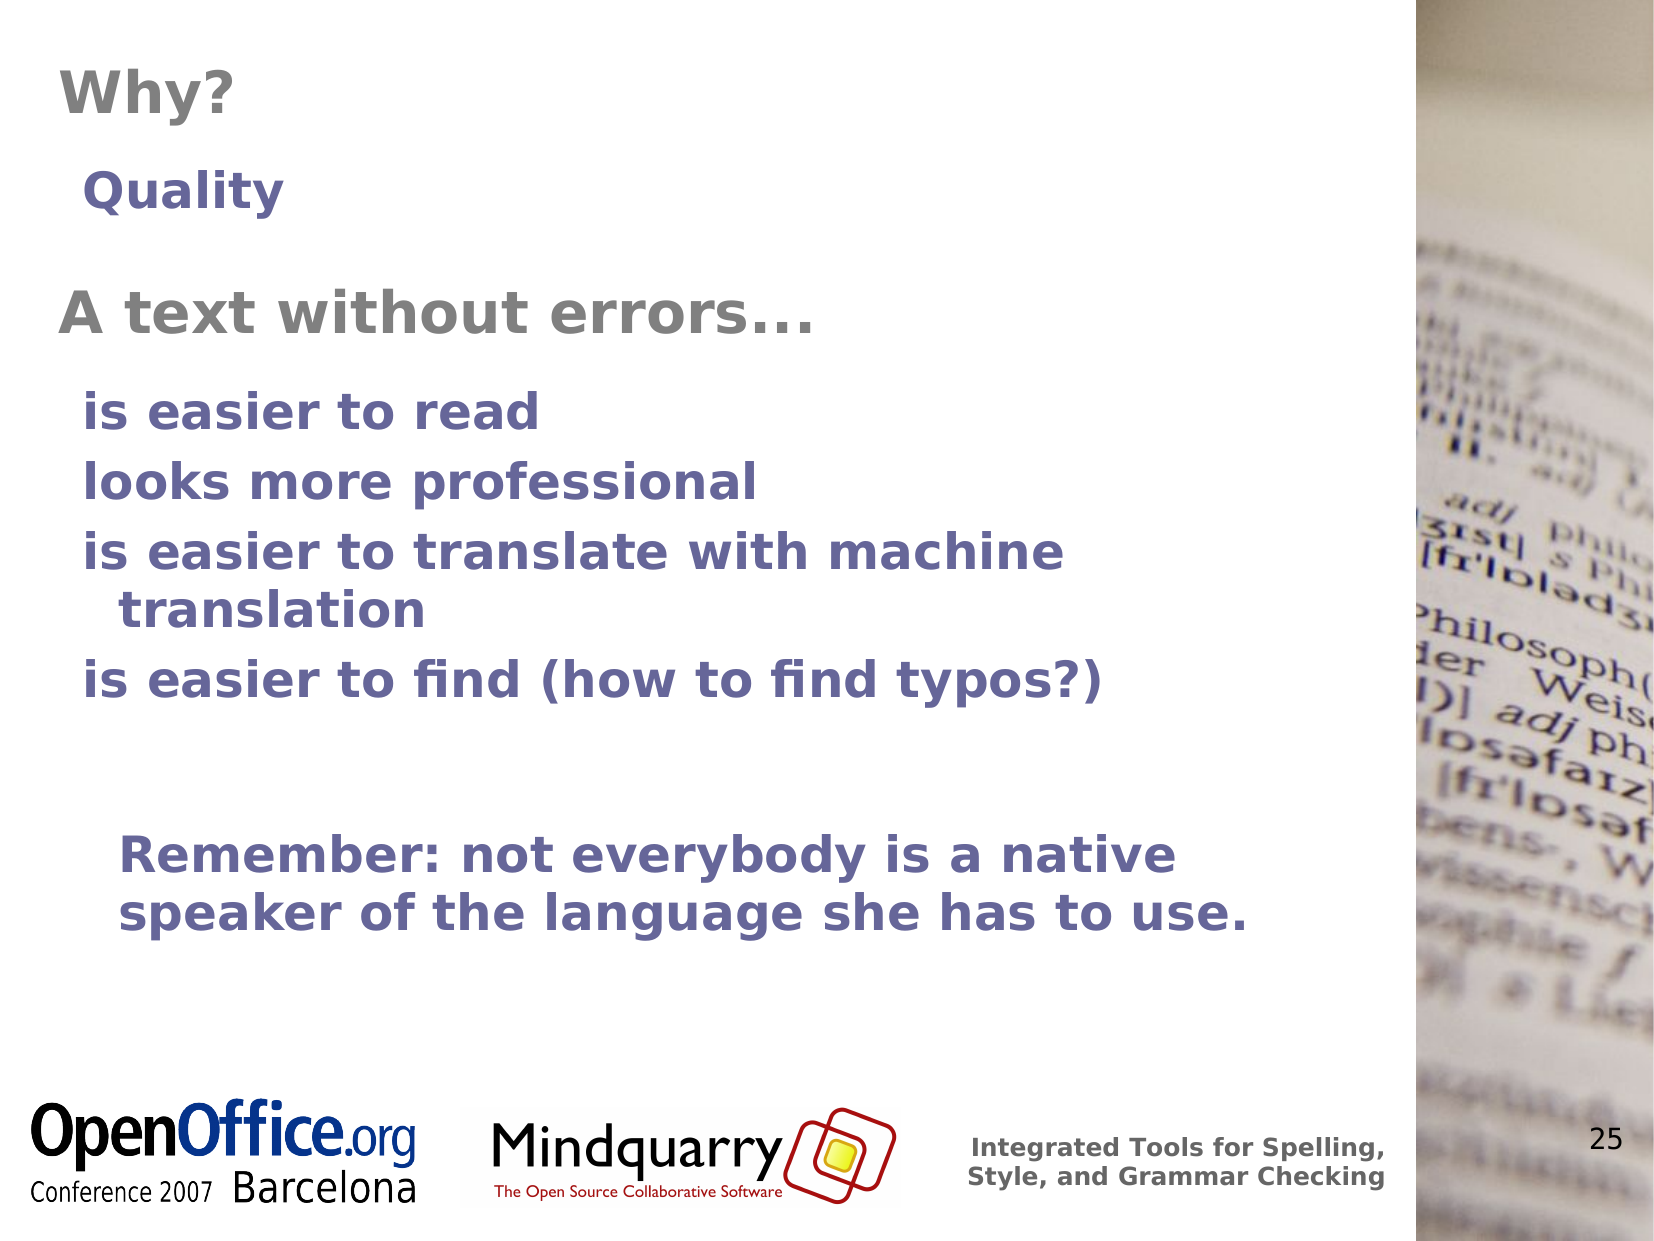

Why?
Quality
A text without errors...
is easier to read
looks more professional
is easier to translate with machine translation
is easier to find (how to find typos?)
Remember: not everybody is a native speaker of the language she has to use.
25
#